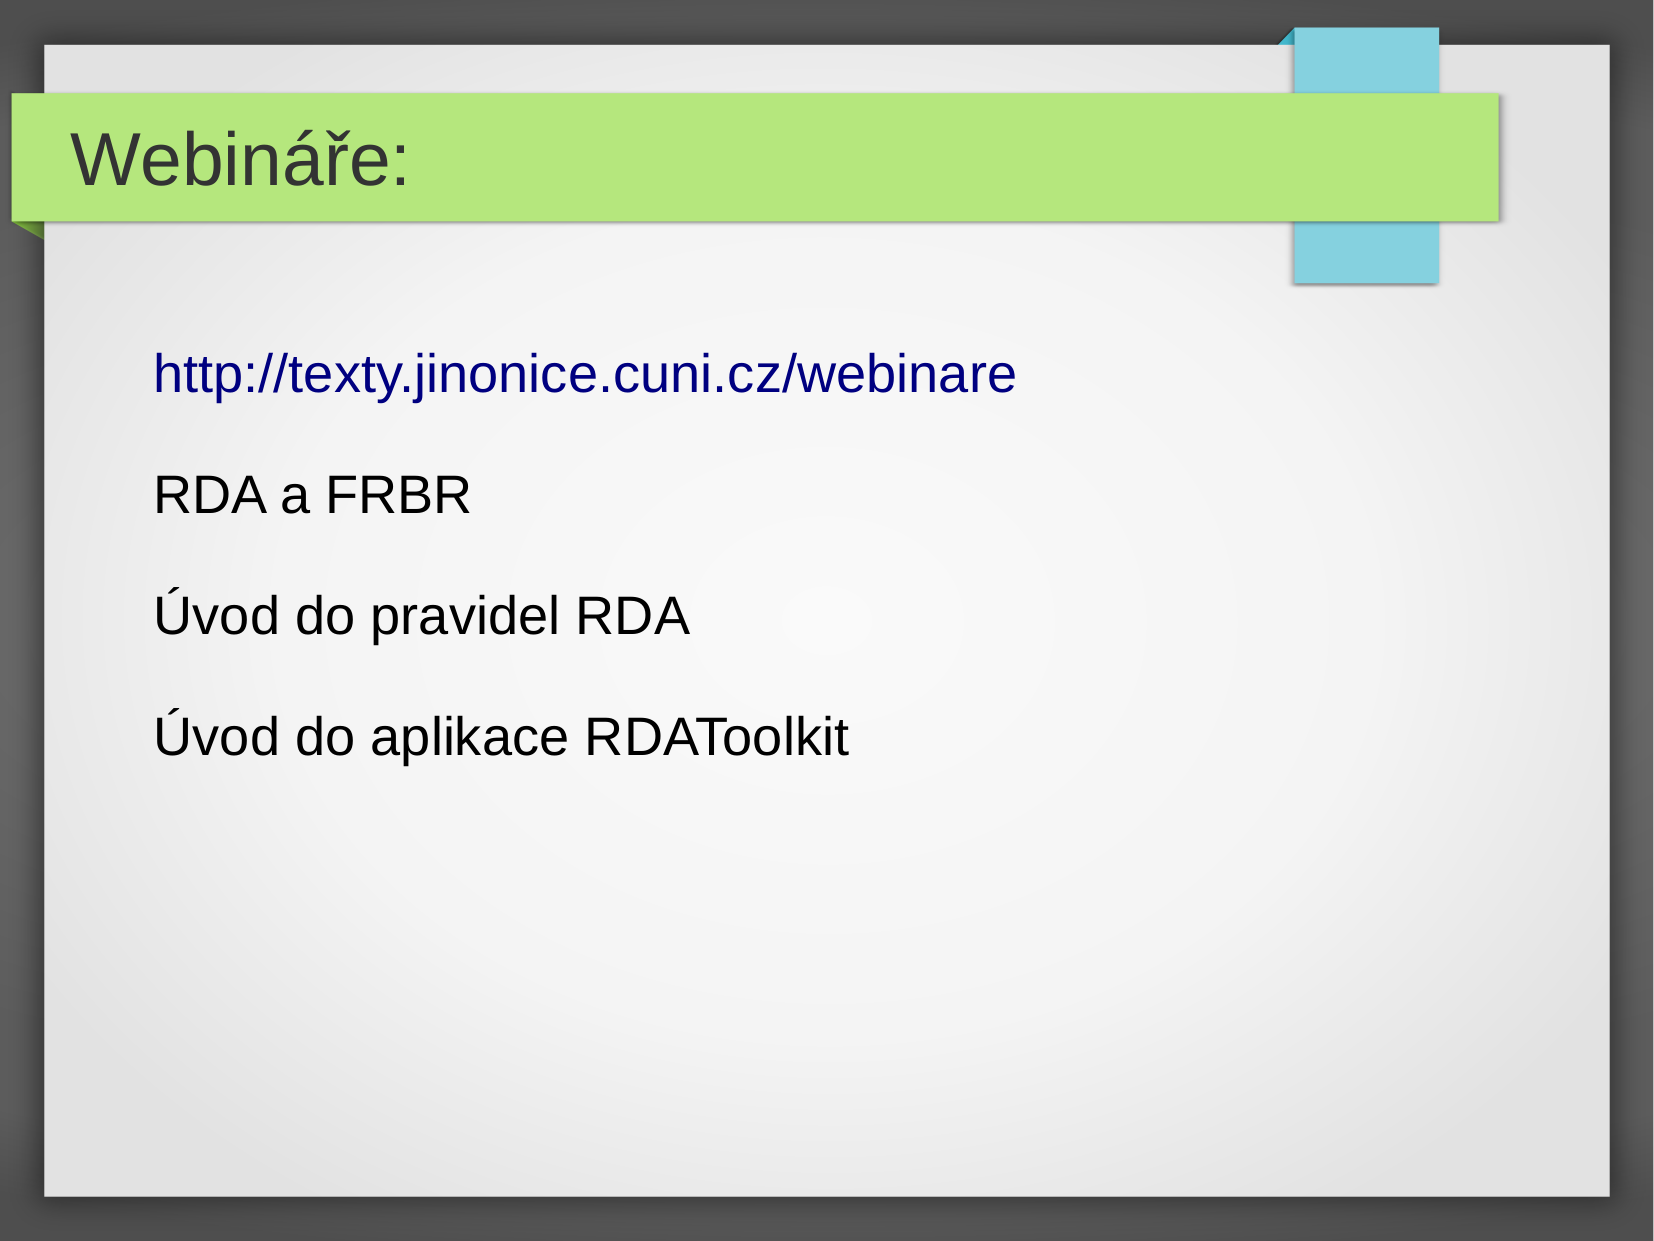

# Webináře:
http://texty.jinonice.cuni.cz/webinare
RDA a FRBR
Úvod do pravidel RDA
Úvod do aplikace RDAToolkit